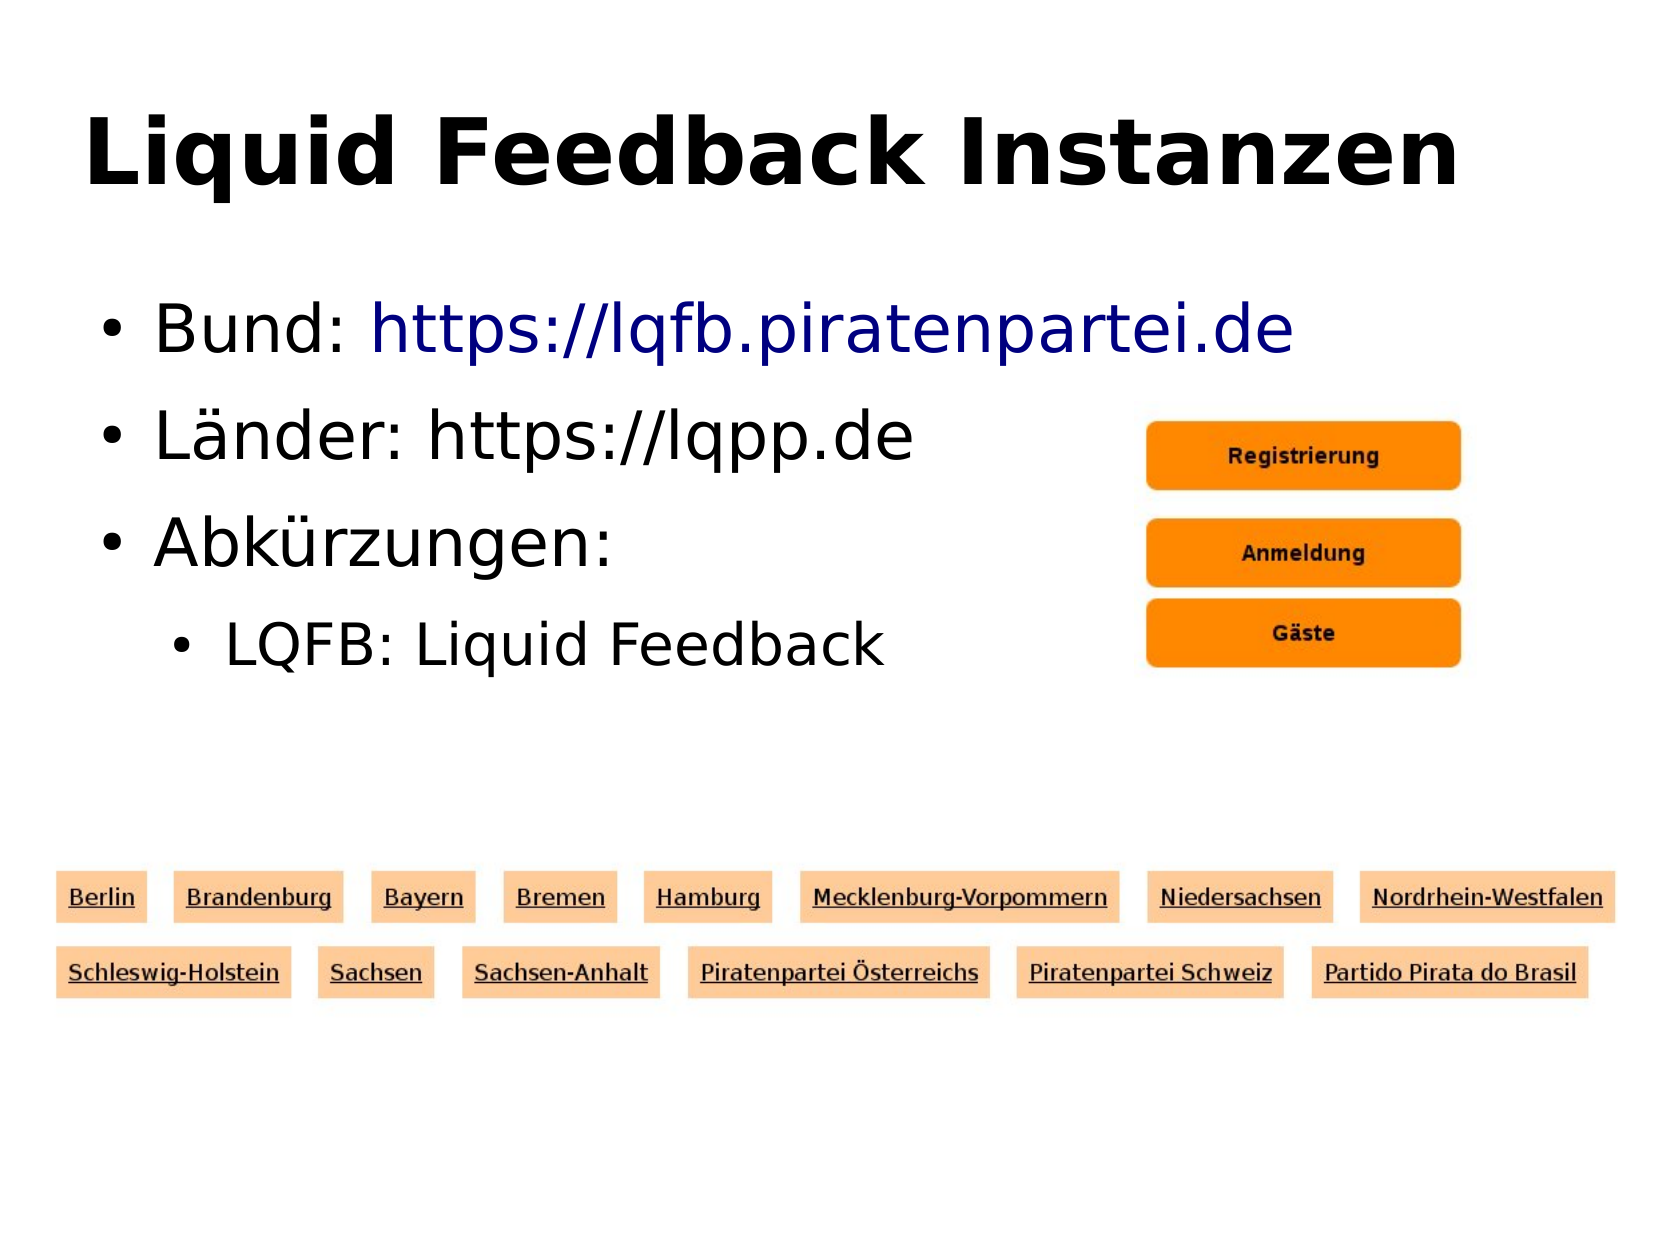

# Liquid Feedback Instanzen
Bund: https://lqfb.piratenpartei.de
Länder: https://lqpp.de
Abkürzungen:
LQFB: Liquid Feedback